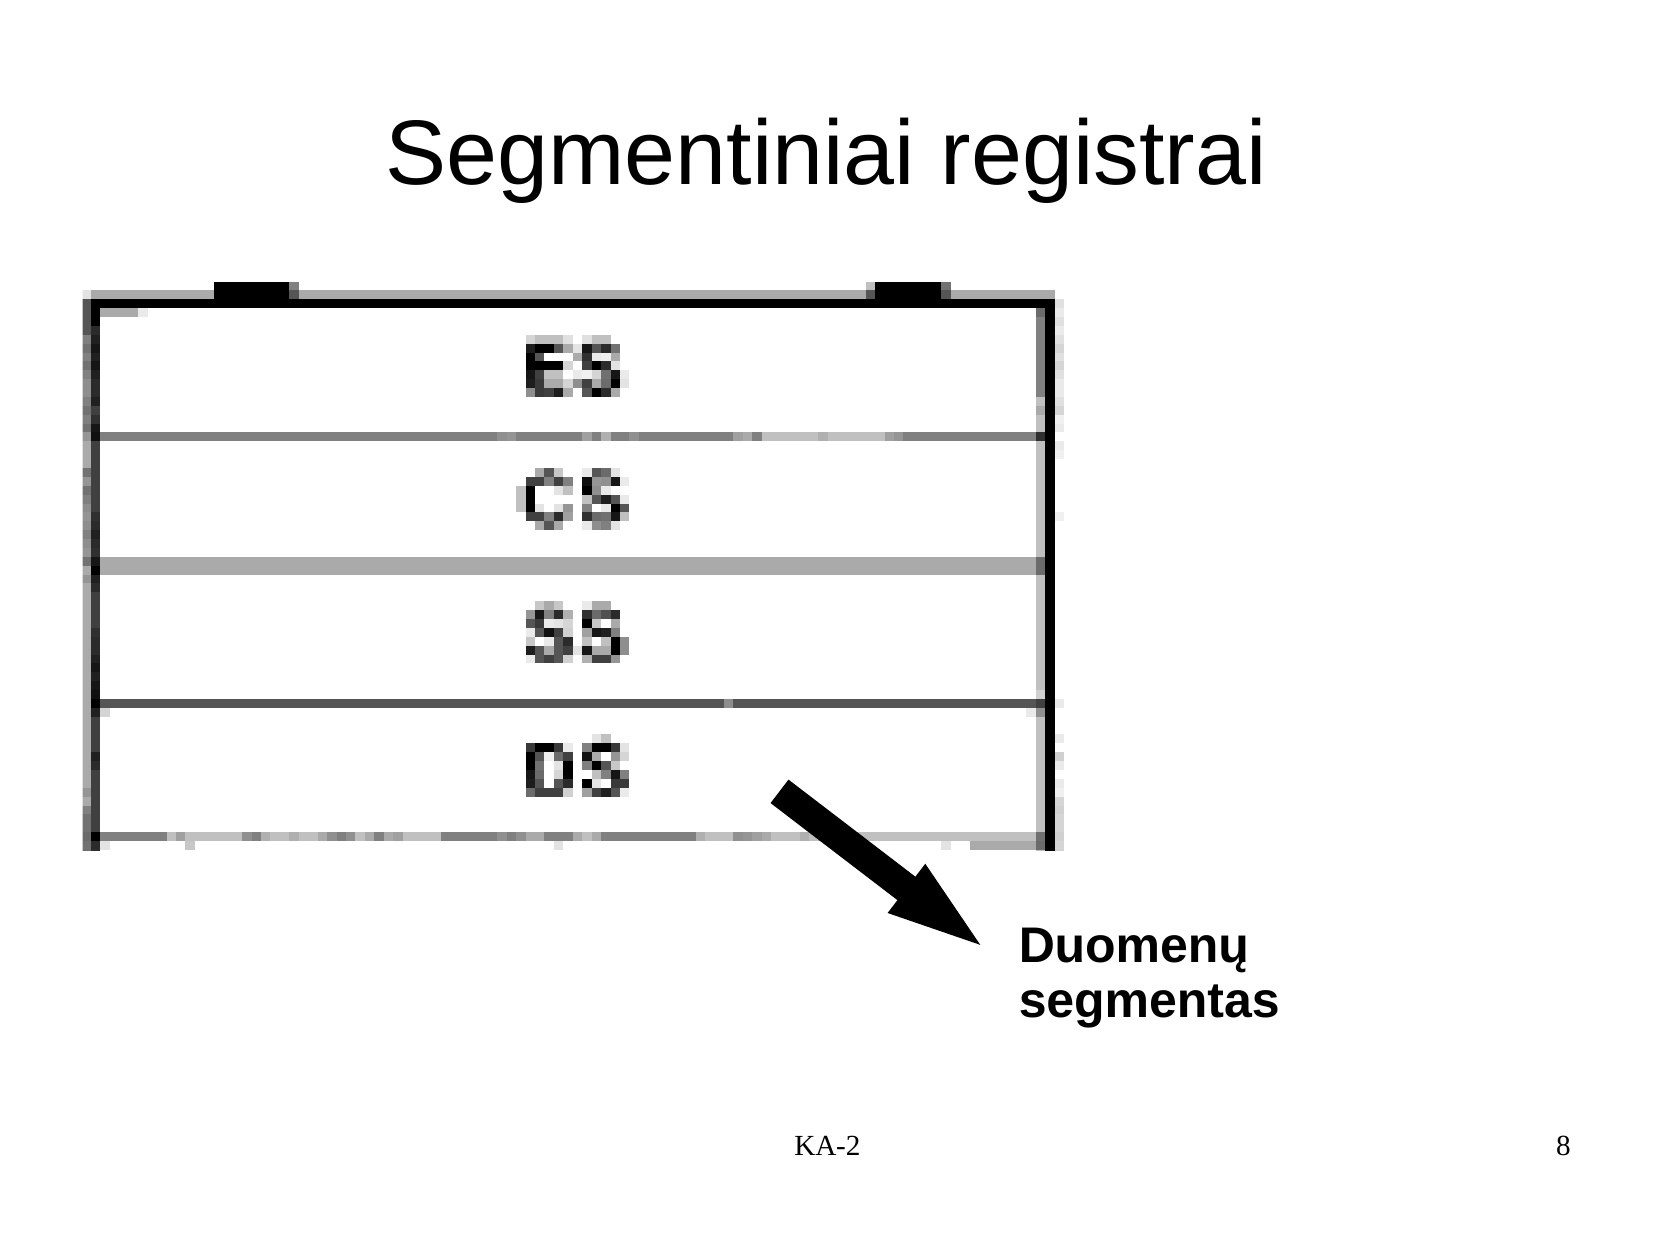

# Segmentiniai registrai
Duomenų segmentas
KA-2
8